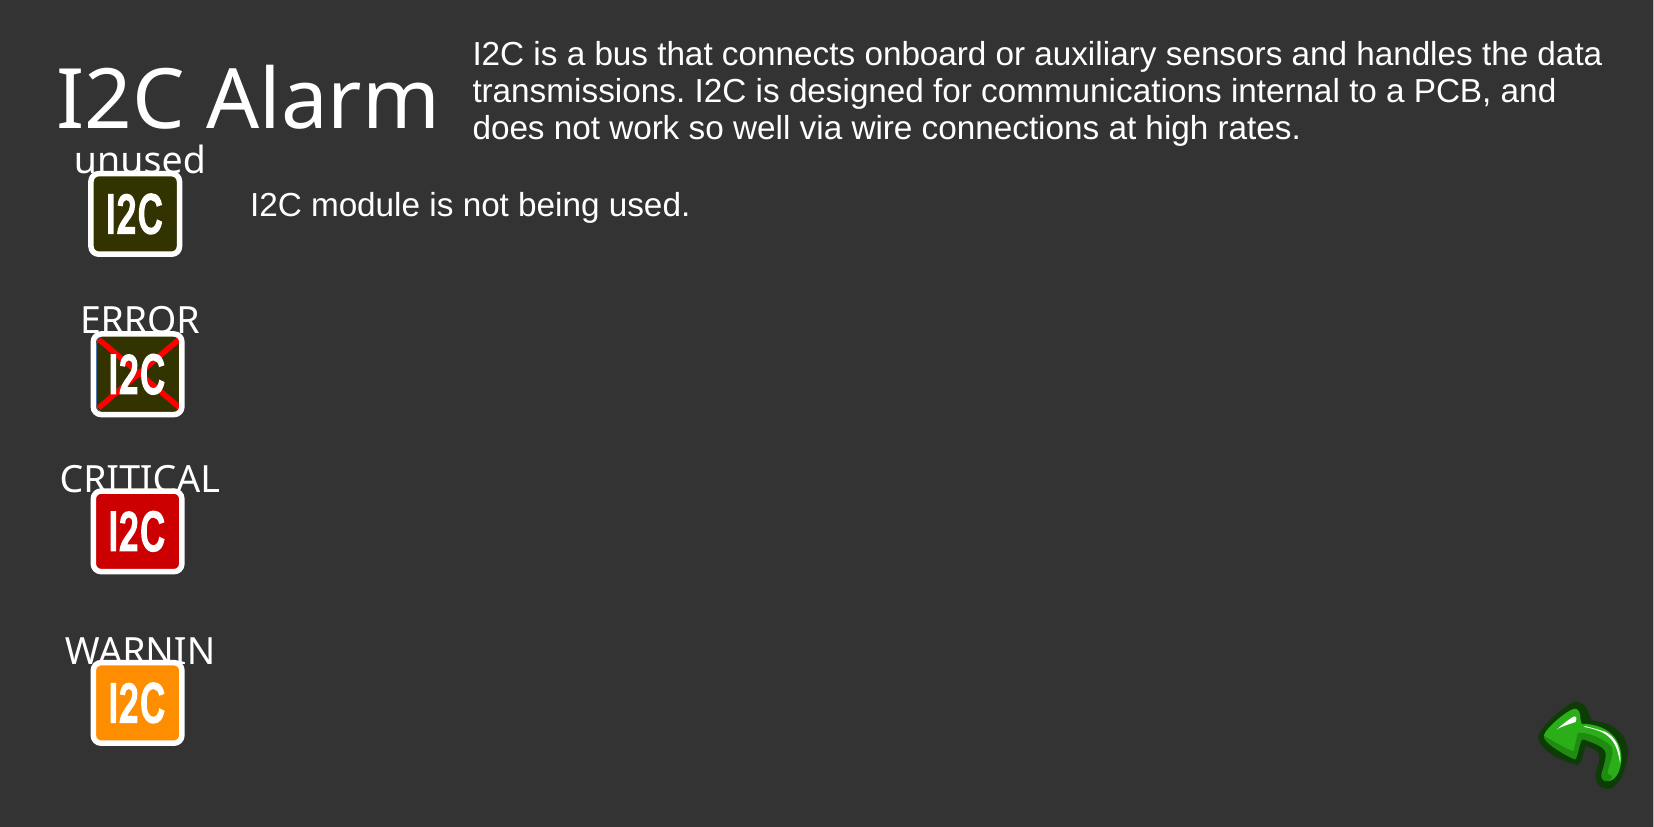

I2C Alarm
I2C is a bus that connects onboard or auxiliary sensors and handles the data transmissions. I2C is designed for communications internal to a PCB, and does not work so well via wire connections at high rates.
unused
 I2C module is not being used.
ERROR
CRITICAL
WARNING